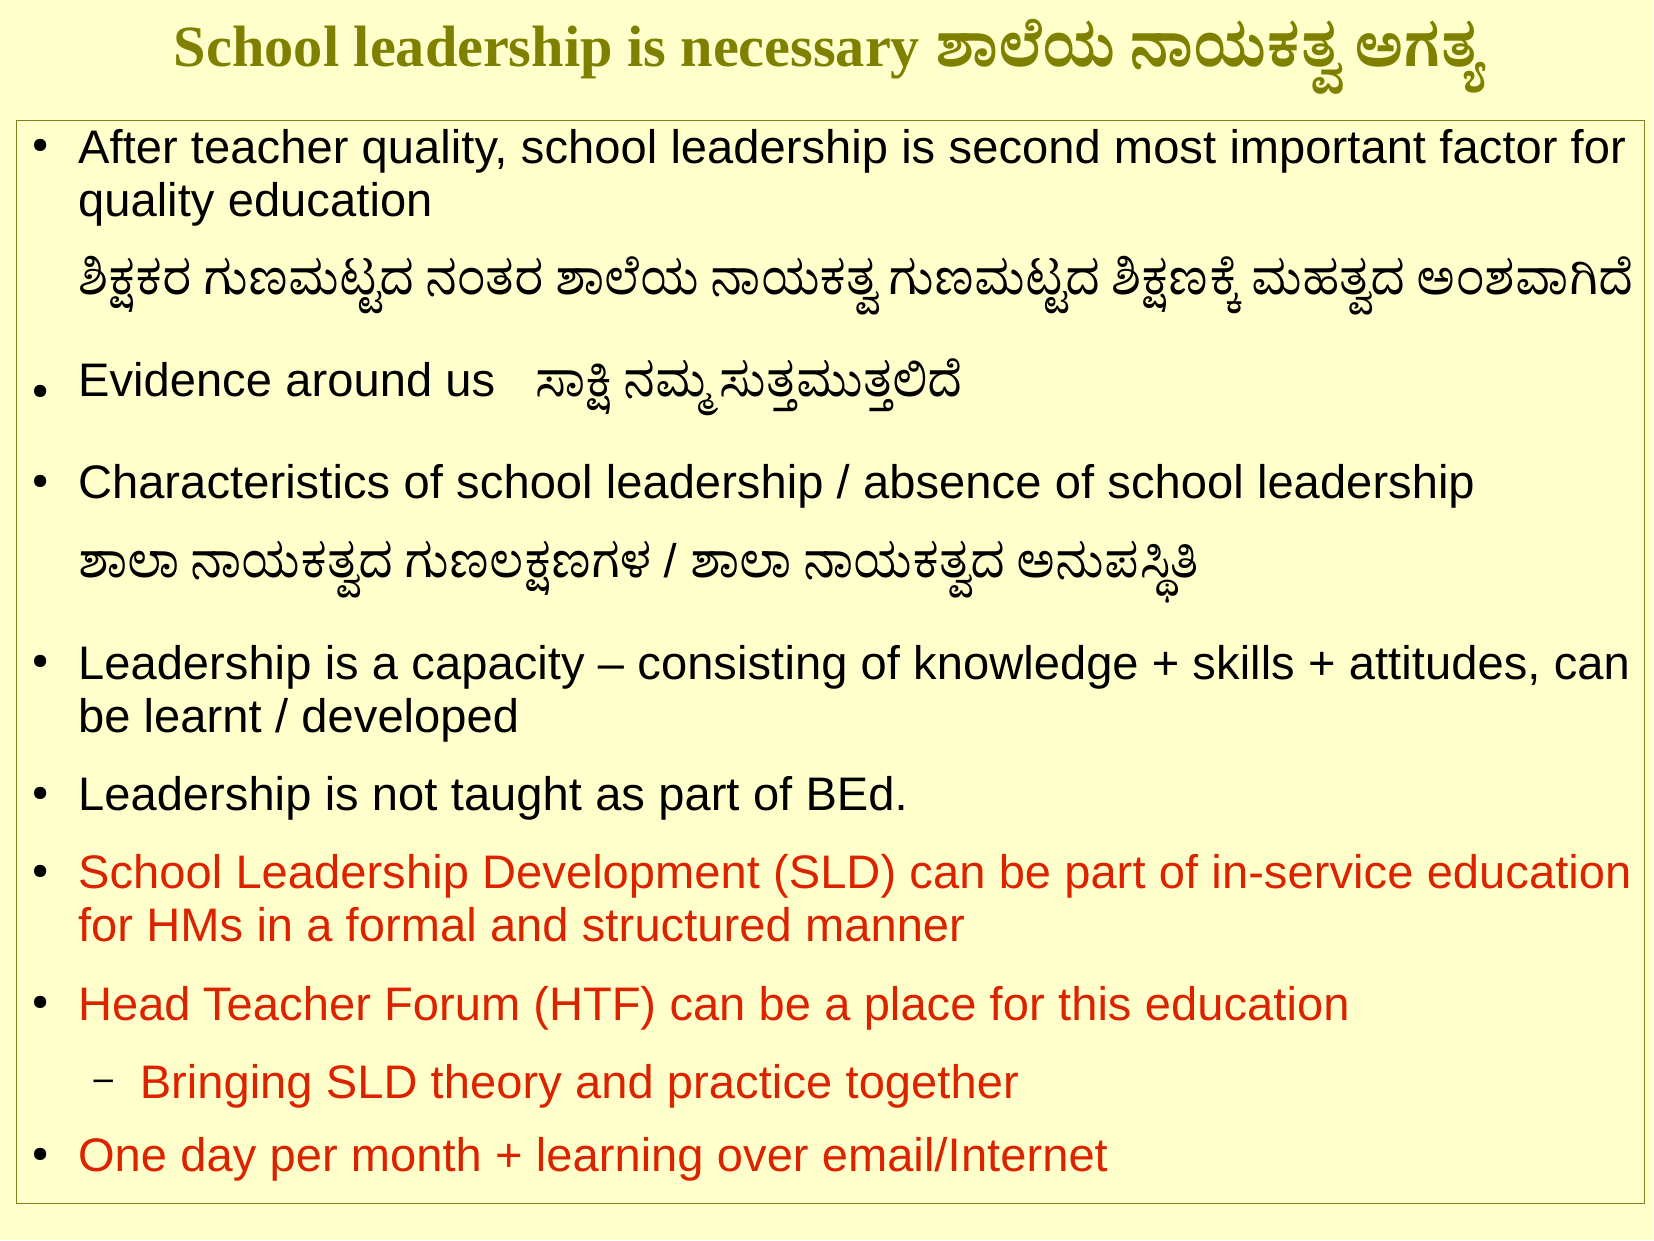

# School leadership is necessary ಶಾಲೆಯ ನಾಯಕತ್ವ ಅಗತ್ಯ
After teacher quality, school leadership is second most important factor for quality education
ಶಿಕ್ಷಕರ ಗುಣಮಟ್ಟದ ನಂತರ ಶಾಲೆಯ ನಾಯಕತ್ವ ಗುಣಮಟ್ಟದ ಶಿಕ್ಷಣಕ್ಕೆ ಮಹತ್ವದ ಅಂಶವಾಗಿದೆ
Evidence around us ಸಾಕ್ಷಿ ನಮ್ಮ ಸುತ್ತಮುತ್ತಲಿದೆ
Characteristics of school leadership / absence of school leadership
ಶಾಲಾ ನಾಯಕತ್ವದ ಗುಣಲಕ್ಷಣಗಳ / ಶಾಲಾ ನಾಯಕತ್ವದ ಅನುಪಸ್ಥಿತಿ
Leadership is a capacity – consisting of knowledge + skills + attitudes, can be learnt / developed
Leadership is not taught as part of BEd.
School Leadership Development (SLD) can be part of in-service education for HMs in a formal and structured manner
Head Teacher Forum (HTF) can be a place for this education
Bringing SLD theory and practice together
One day per month + learning over email/Internet